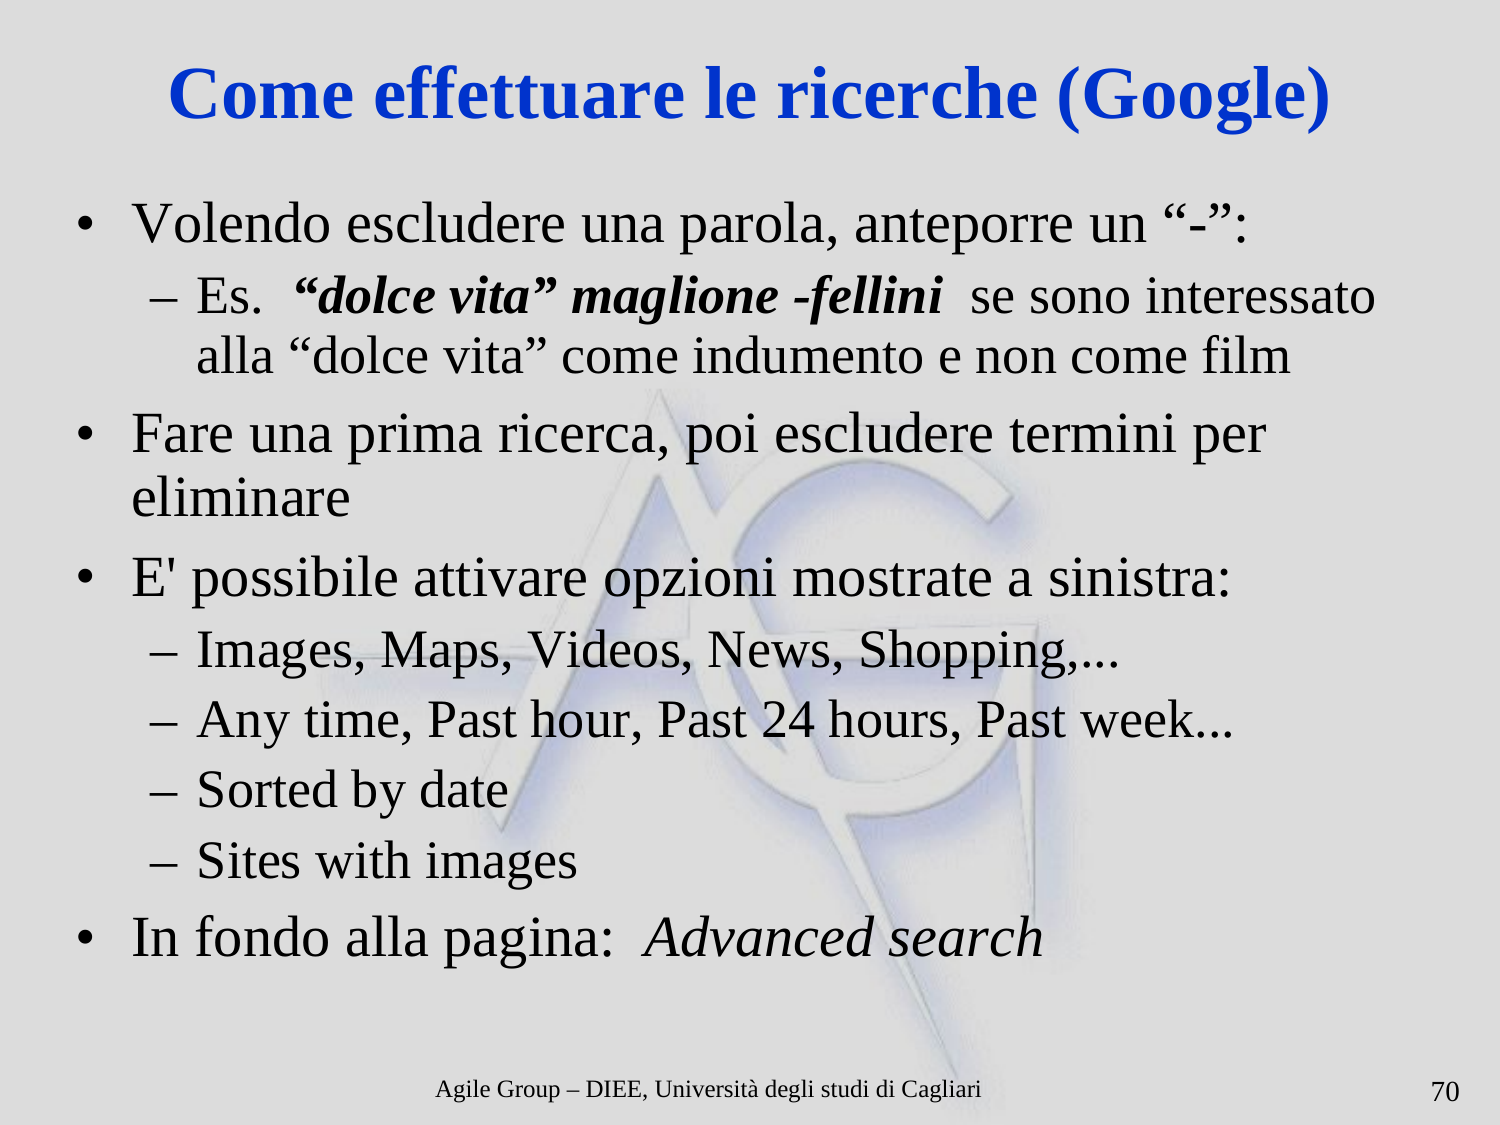

# Come effettuare le ricerche (Google)
Volendo escludere una parola, anteporre un “-”:
Es. “dolce vita” maglione -fellini se sono interessato alla “dolce vita” come indumento e non come film
Fare una prima ricerca, poi escludere termini per eliminare
E' possibile attivare opzioni mostrate a sinistra:
Images, Maps, Videos, News, Shopping,...
Any time, Past hour, Past 24 hours, Past week...
Sorted by date
Sites with images
In fondo alla pagina: Advanced search
70